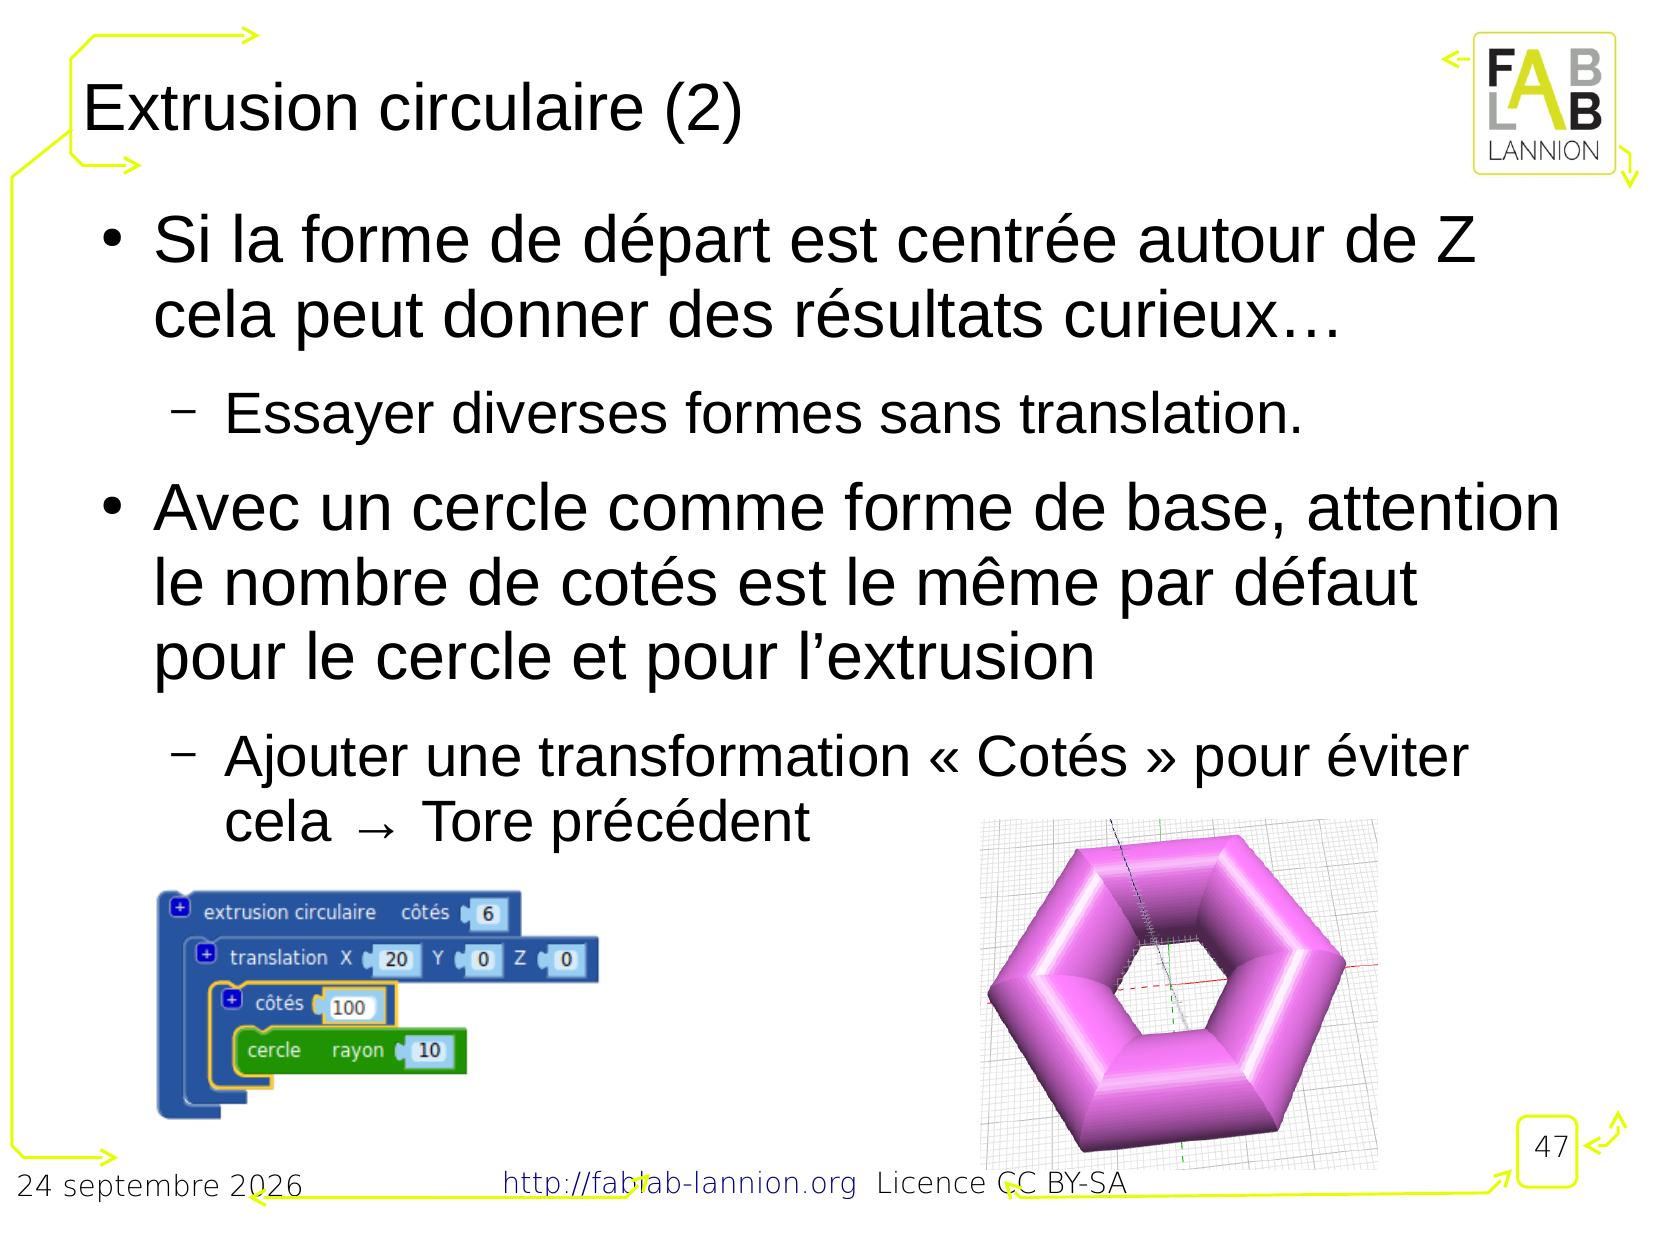

# Extrusion circulaire (2)
Si la forme de départ est centrée autour de Z cela peut donner des résultats curieux…
Essayer diverses formes sans translation.
Avec un cercle comme forme de base, attention le nombre de cotés est le même par défaut pour le cercle et pour l’extrusion
Ajouter une transformation « Cotés » pour éviter cela → Tore précédent
47